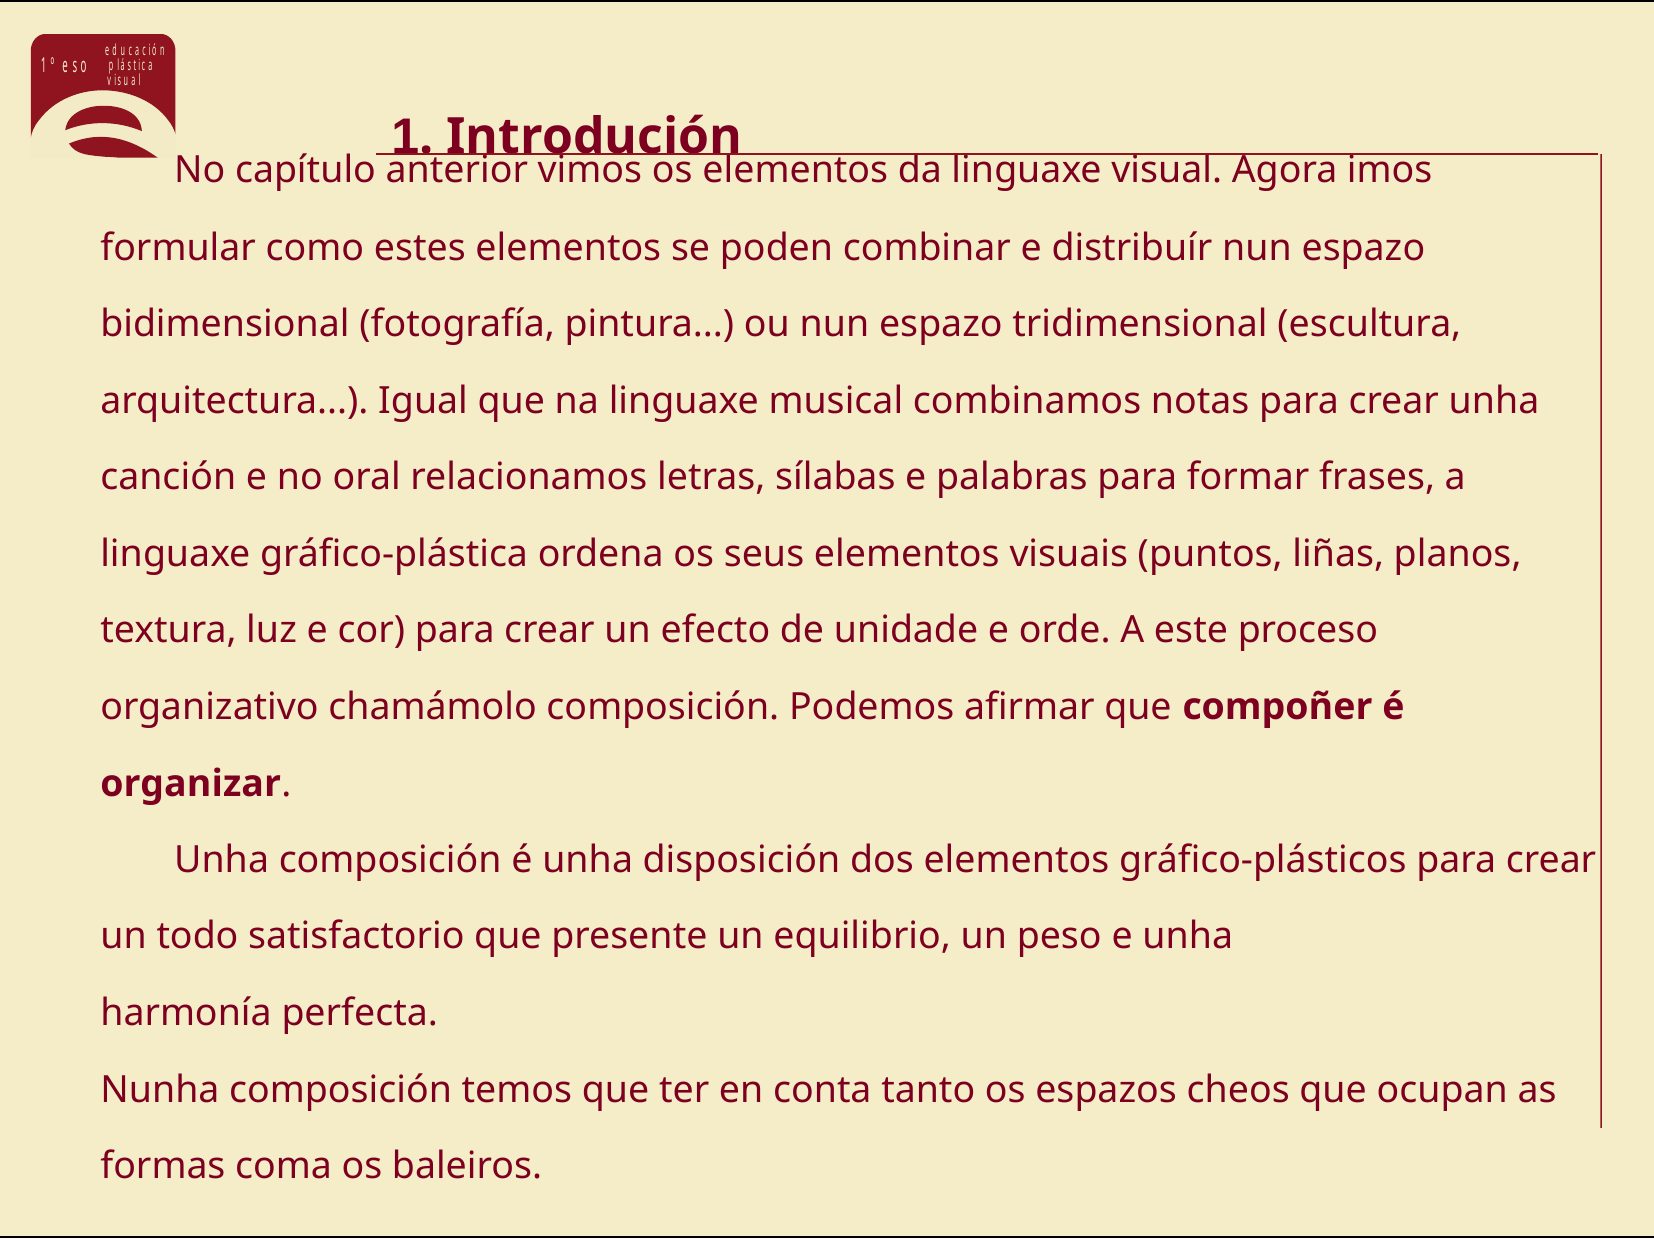

No capítulo anterior vimos os elementos da linguaxe visual. Agora imos formular como estes elementos se poden combinar e distribuír nun espazo bidimensional (fotografía, pintura...) ou nun espazo tridimensional (escultura, arquitectura...). Igual que na linguaxe musical combinamos notas para crear unha canción e no oral relacionamos letras, sílabas e palabras para formar frases, a linguaxe gráfico-plástica ordena os seus elementos visuais (puntos, liñas, planos, textura, luz e cor) para crear un efecto de unidade e orde. A este proceso organizativo chamámolo composición. Podemos afirmar que compoñer é organizar.
	Unha composición é unha disposición dos elementos gráfico-plásticos para crear un todo satisfactorio que presente un equilibrio, un peso e unha
harmonía perfecta.
Nunha composición temos que ter en conta tanto os espazos cheos que ocupan as formas coma os baleiros.
1. Introdución
#